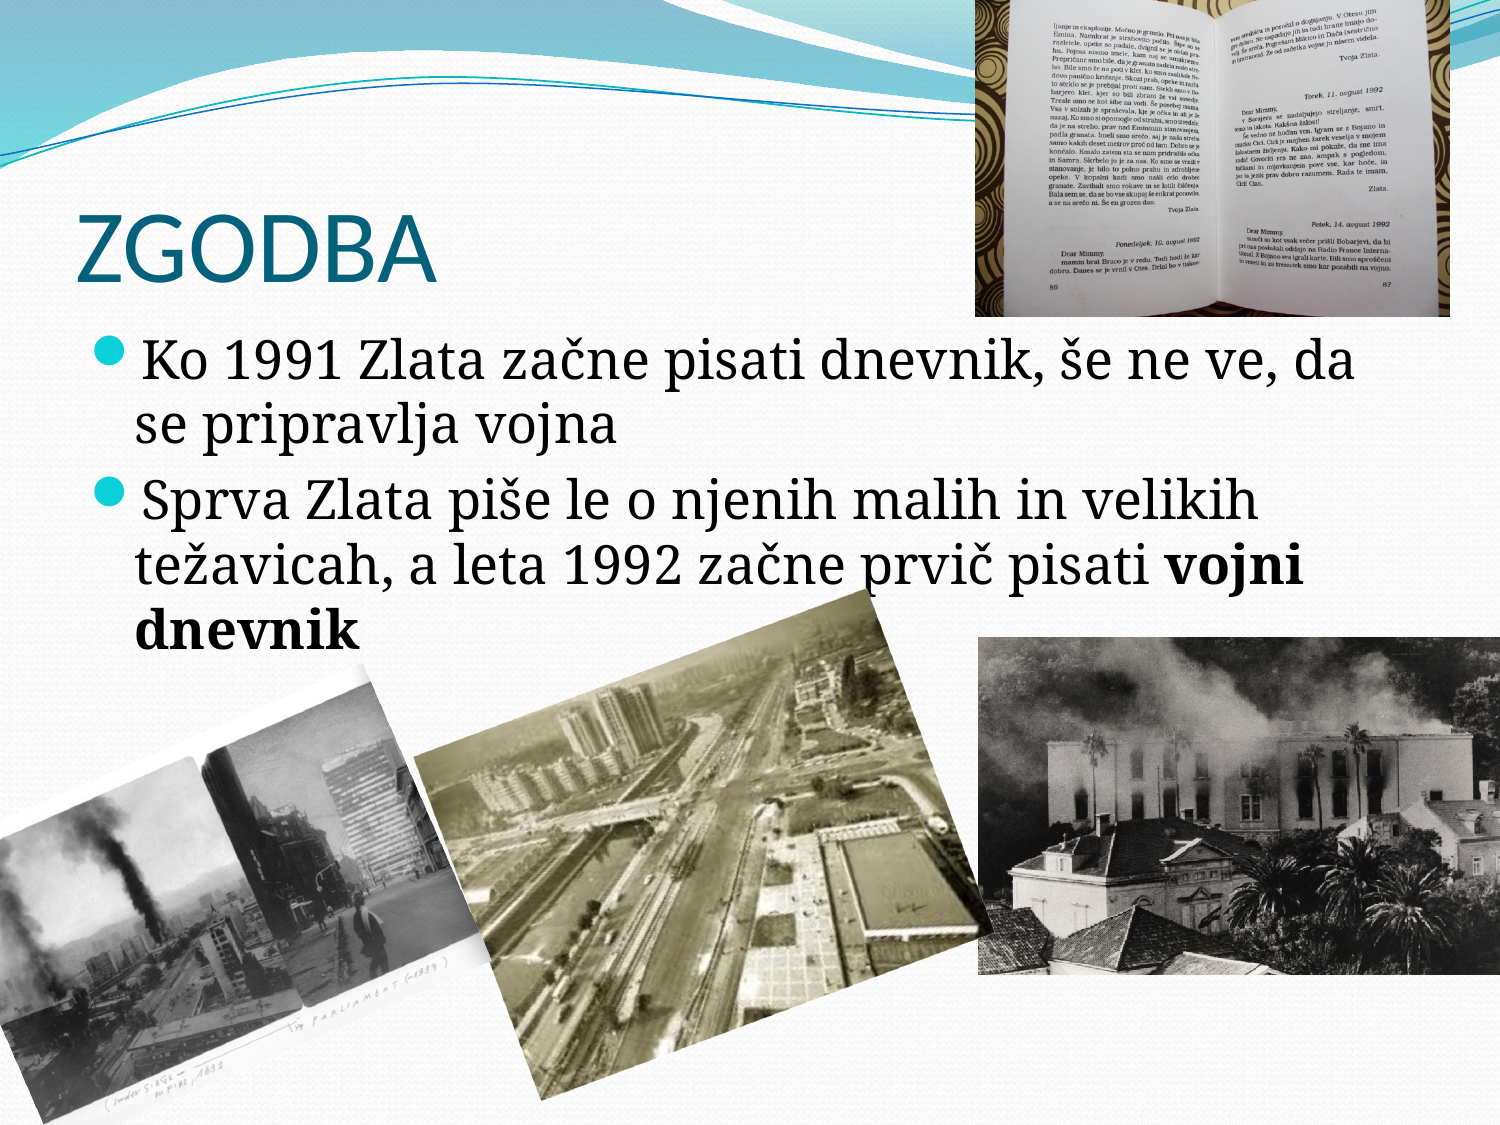

# ZGODBA
Ko 1991 Zlata začne pisati dnevnik, še ne ve, da se pripravlja vojna
Sprva Zlata piše le o njenih malih in velikih težavicah, a leta 1992 začne prvič pisati vojni dnevnik